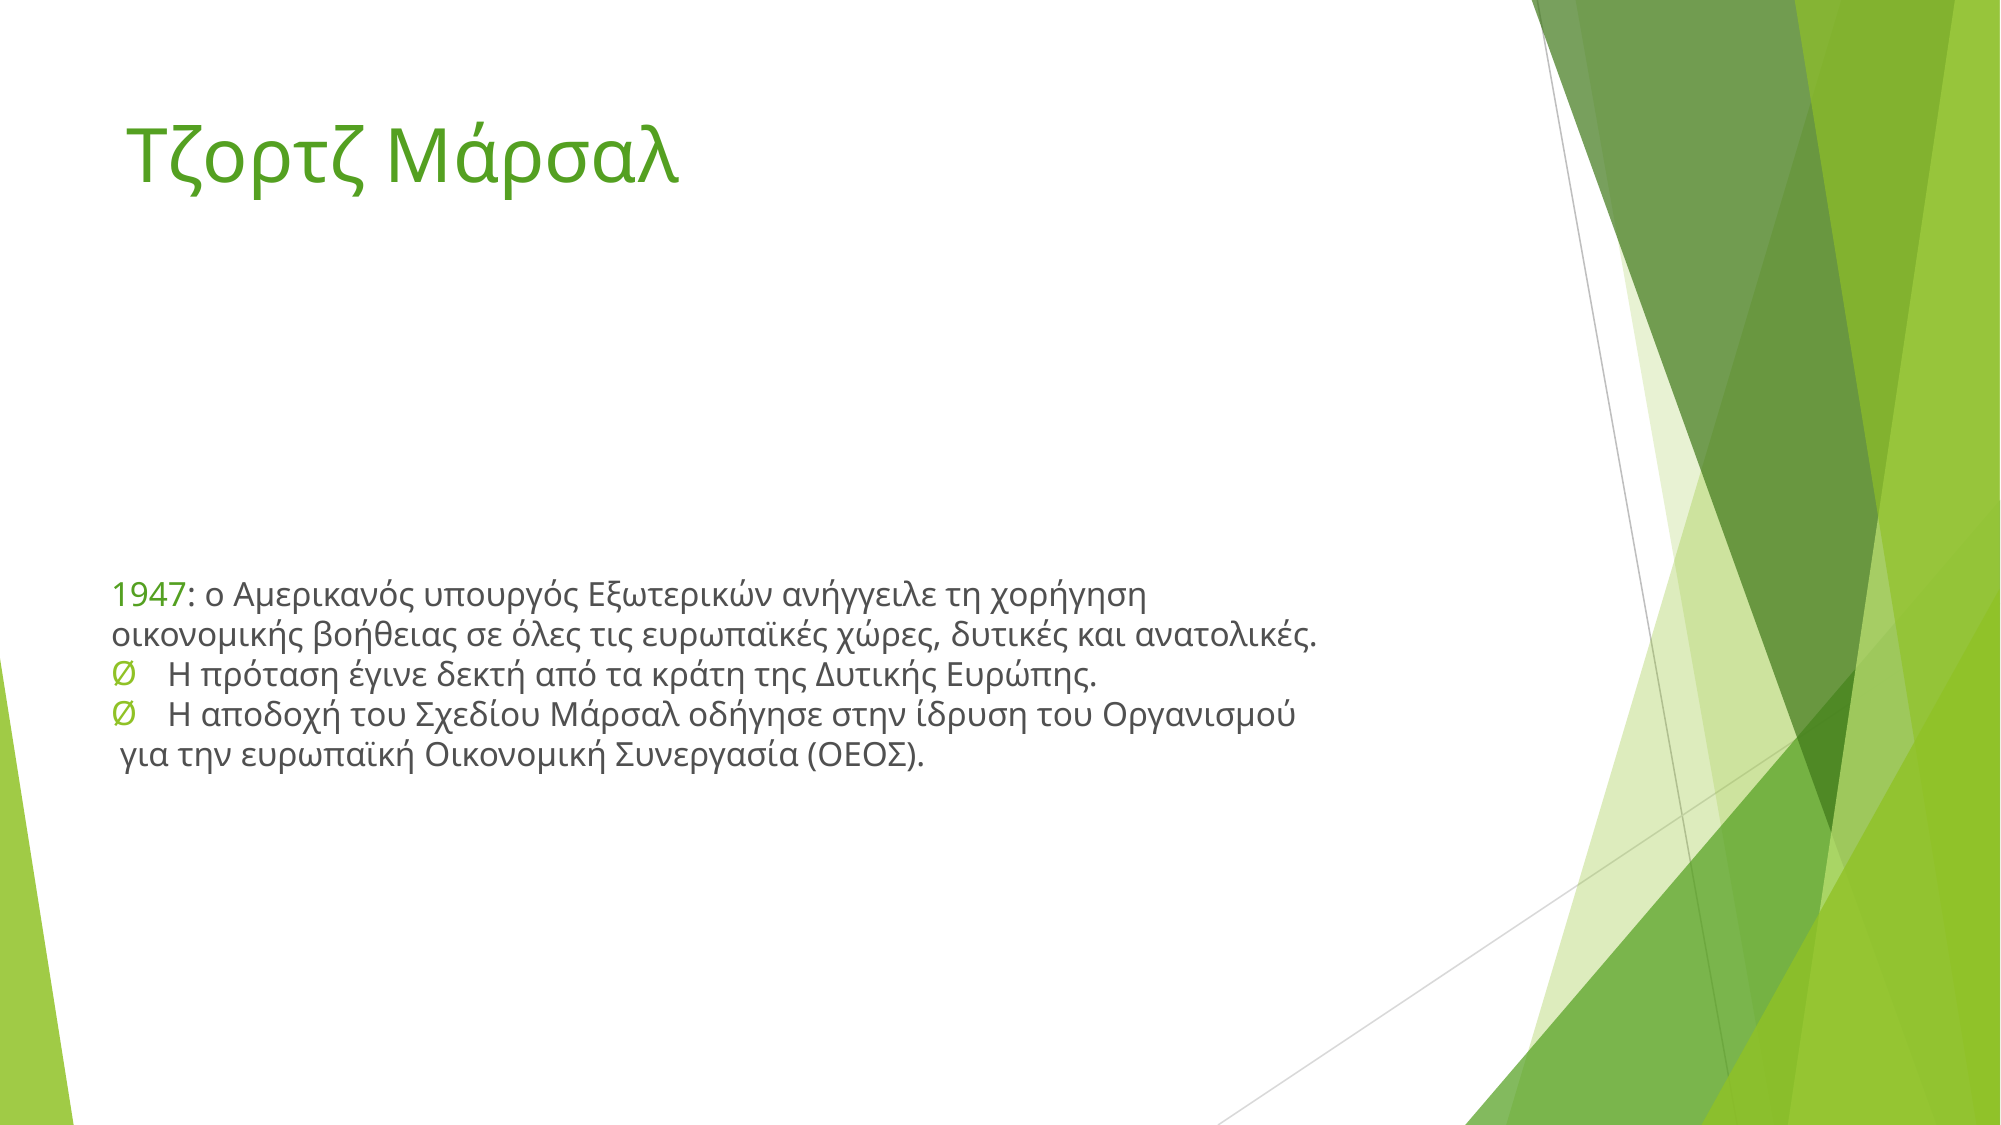

# Τζορτζ Μάρσαλ
1947: ο Αμερικανός υπουργός Εξωτερικών ανήγγειλε τη χορήγηση
οικονομικής βοήθειας σε όλες τις ευρωπαϊκές χώρες, δυτικές και ανατολικές.
Η πρόταση έγινε δεκτή από τα κράτη της Δυτικής Ευρώπης.
Η αποδοχή του Σχεδίου Μάρσαλ οδήγησε στην ίδρυση του Οργανισμού
 για την ευρωπαϊκή Οικονομική Συνεργασία (ΟΕΟΣ).